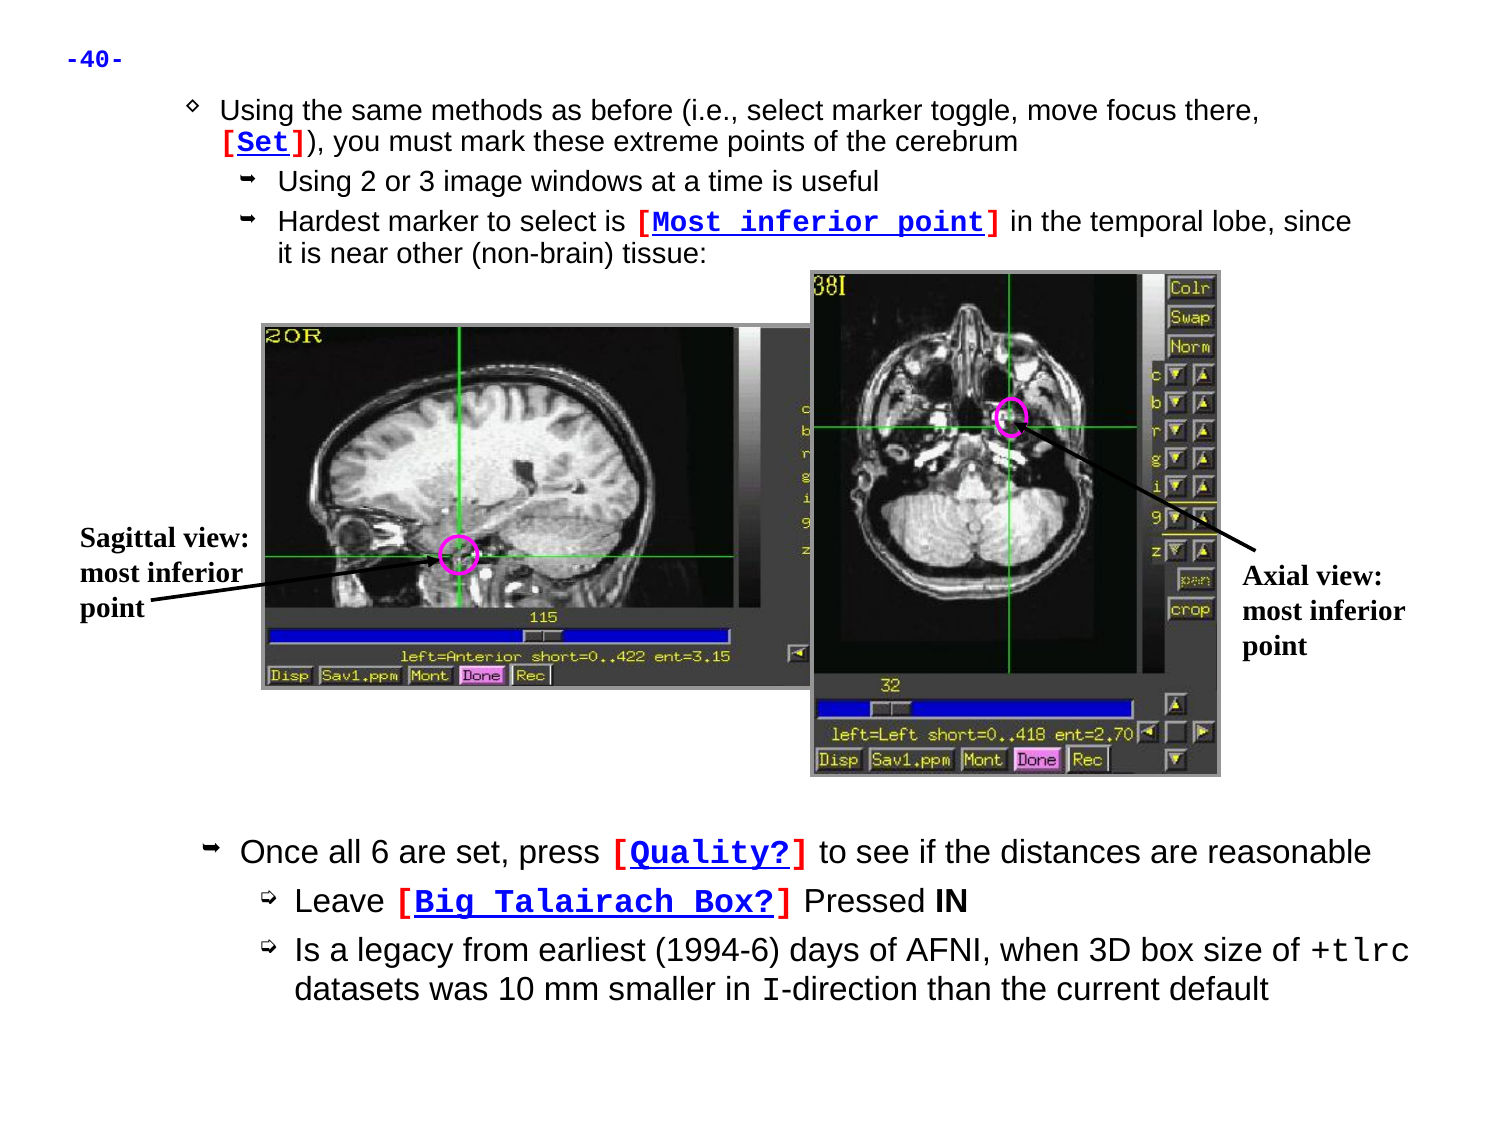

Using the same methods as before (i.e., select marker toggle, move focus there, [Set]), you must mark these extreme points of the cerebrum
Using 2 or 3 image windows at a time is useful
Hardest marker to select is [Most inferior point] in the temporal lobe, since it is near other (non-brain) tissue:
Sagittal view: most inferior point
Axial view: most inferior point
Once all 6 are set, press [Quality?] to see if the distances are reasonable
Leave [Big Talairach Box?] Pressed IN
Is a legacy from earliest (1994-6) days of AFNI, when 3D box size of +tlrc datasets was 10 mm smaller in I-direction than the current default